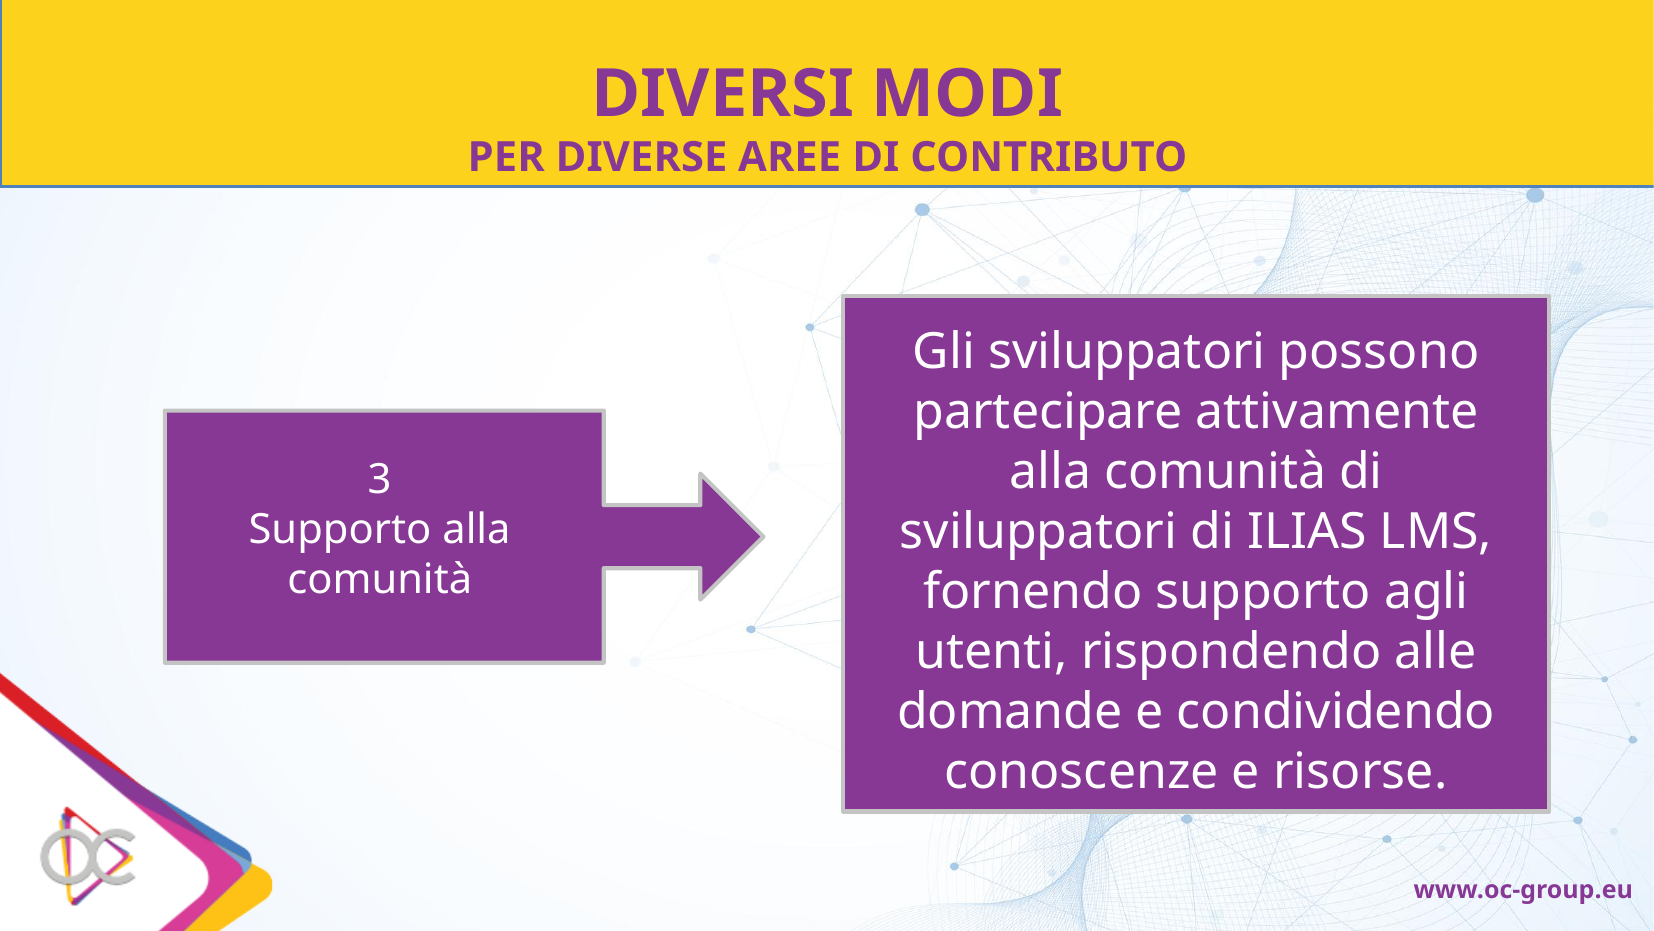

DIVERSI MODI
PER DIVERSE AREE DI CONTRIBUTO
Gli sviluppatori possono partecipare attivamente alla comunità di sviluppatori di ILIAS LMS, fornendo supporto agli utenti, rispondendo alle domande e condividendo conoscenze e risorse.
3
Supporto alla comunità
www.oc-group.eu